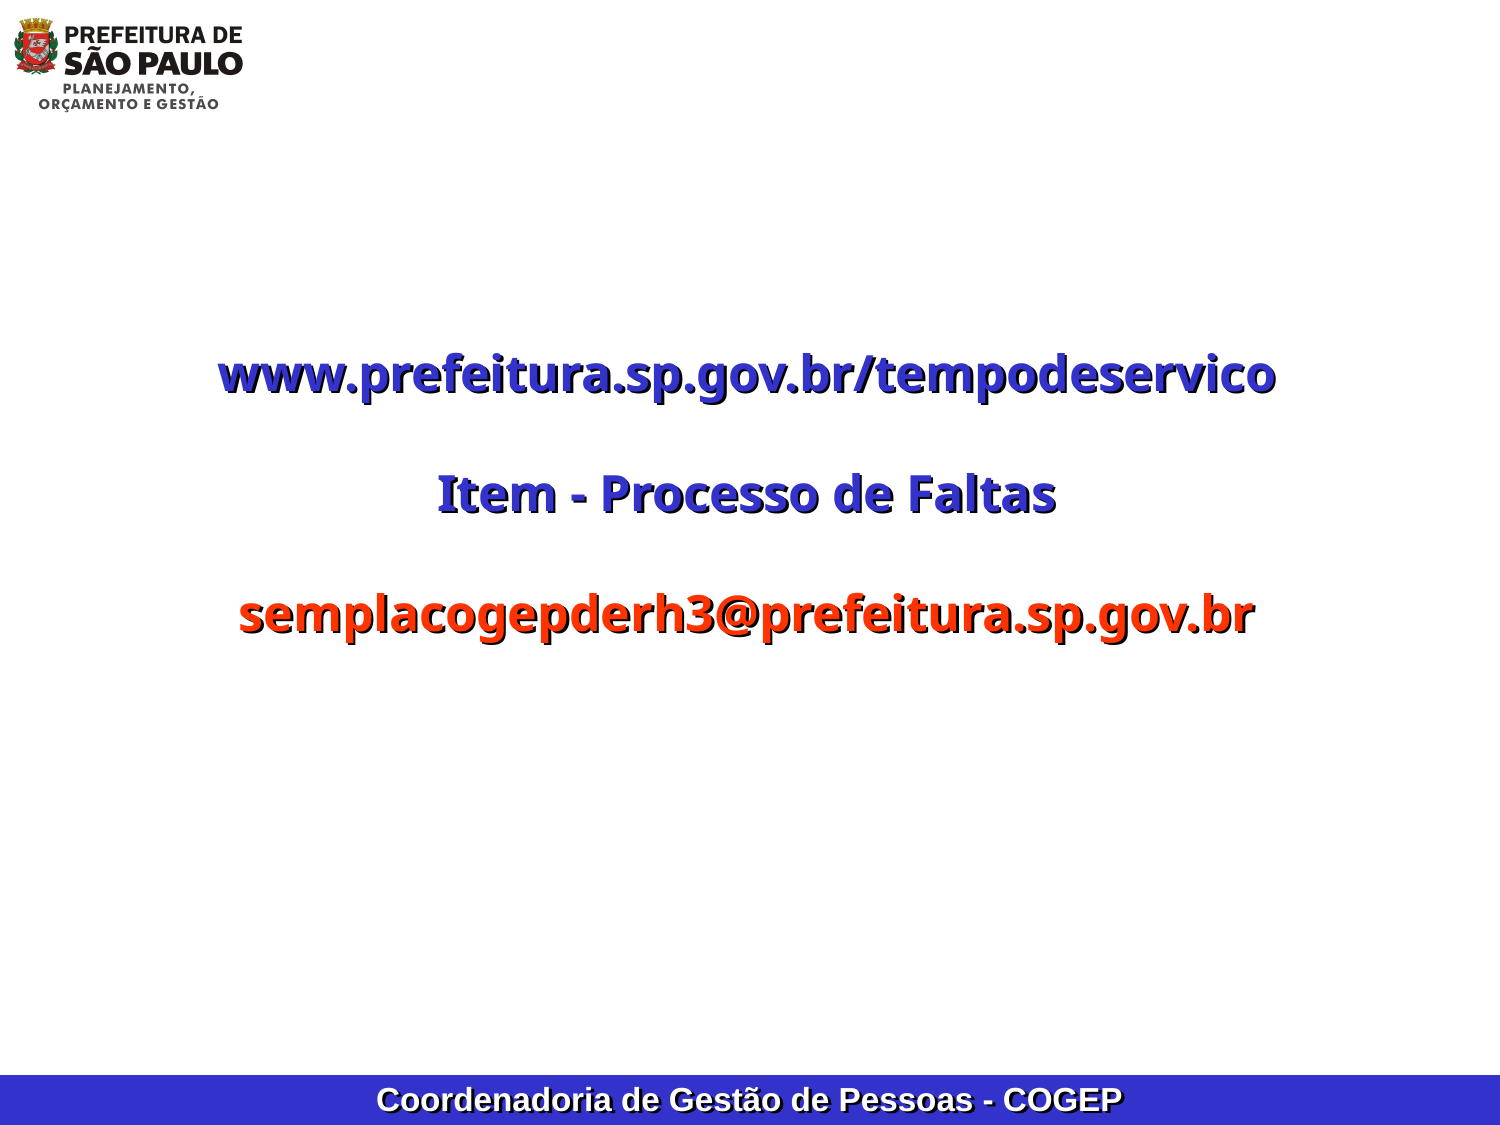

www.prefeitura.sp.gov.br/tempodeservico
Item - Processo de Faltas
semplacogepderh3@prefeitura.sp.gov.br